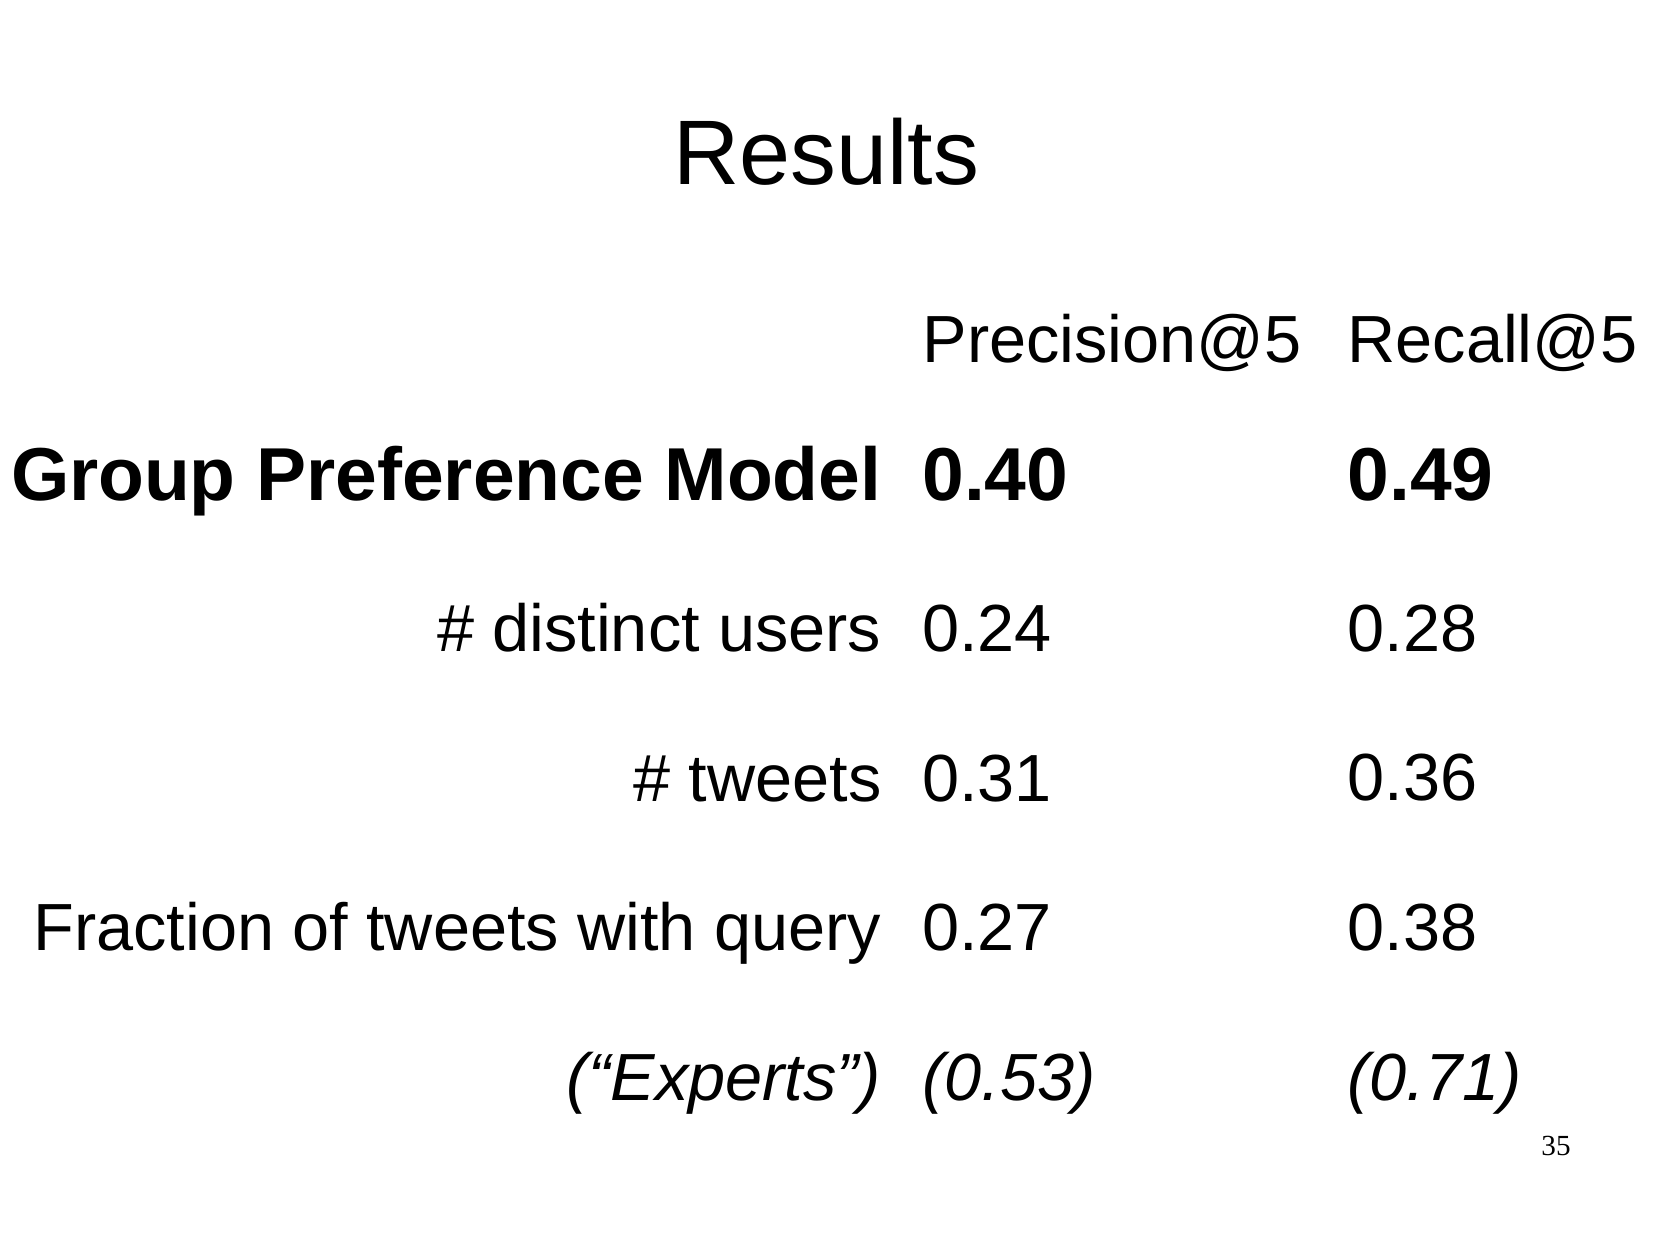

# Results
Recall@5
0.49
0.28
0.36
0.38
(0.71)
Precision@5
0.40
0.24
0.31
0.27
(0.53)
Group Preference Model
# distinct users
# tweets
Fraction of tweets with query
(“Experts”)
35